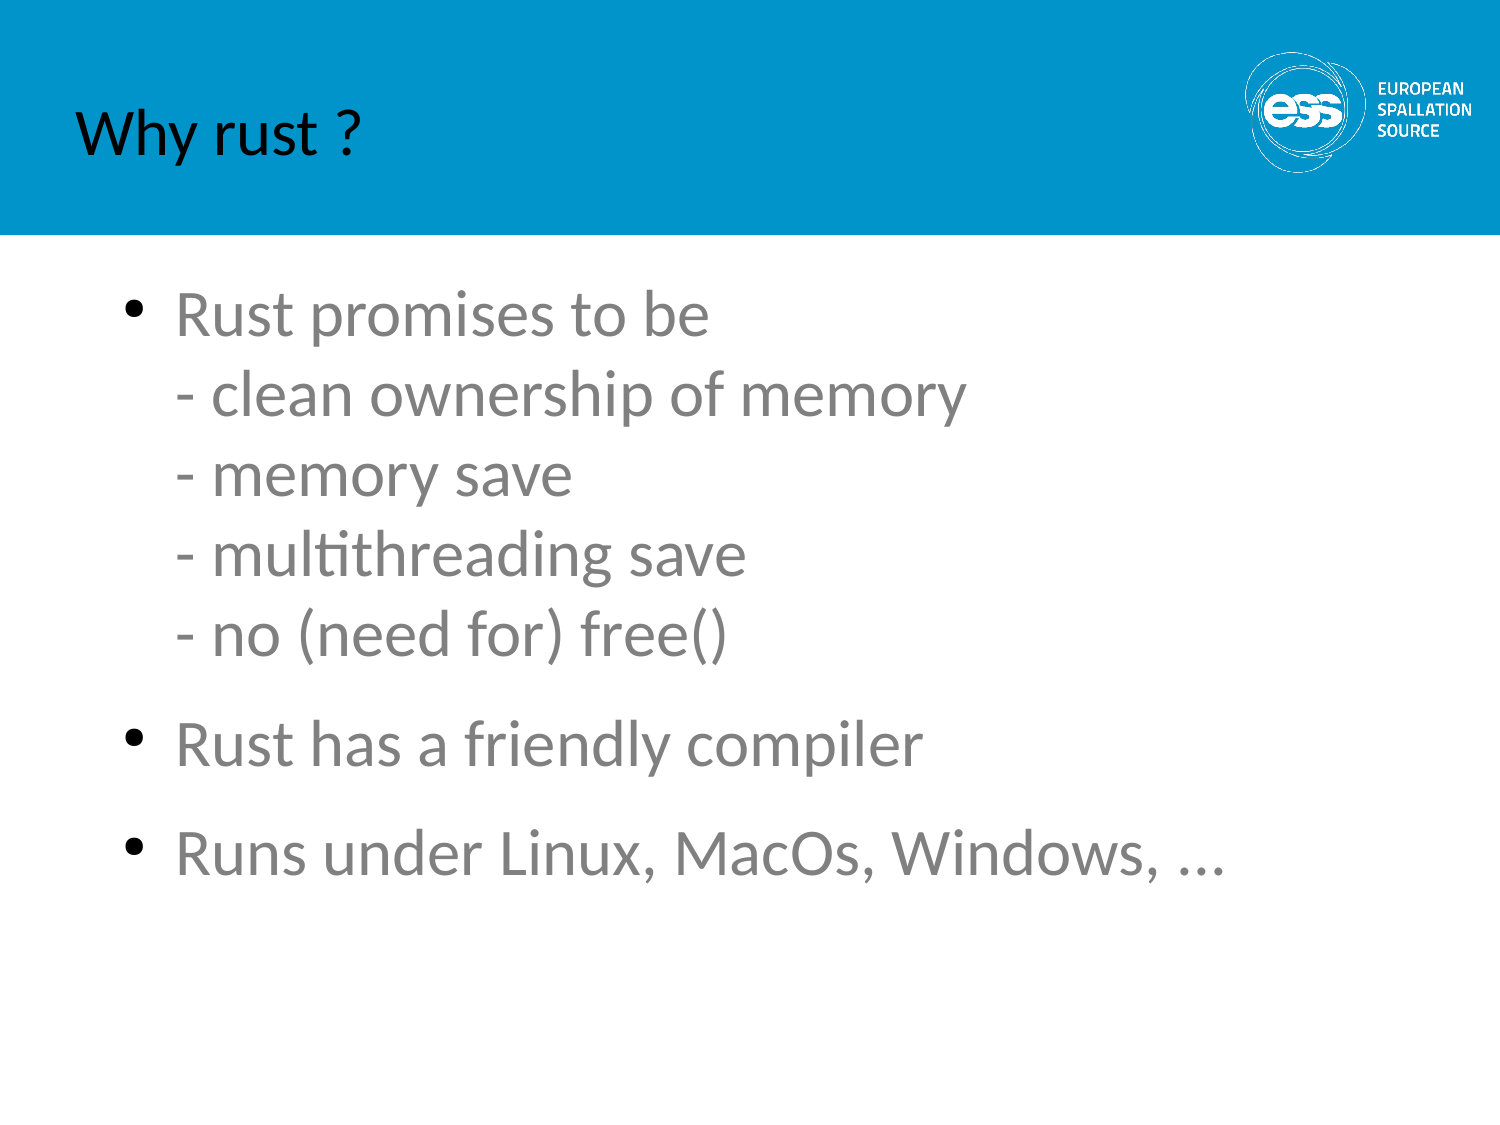

# Why rust ?
Rust promises to be
- clean ownership of memory
- memory save
- multithreading save
- no (need for) free()
Rust has a friendly compiler
Runs under Linux, MacOs, Windows, ...